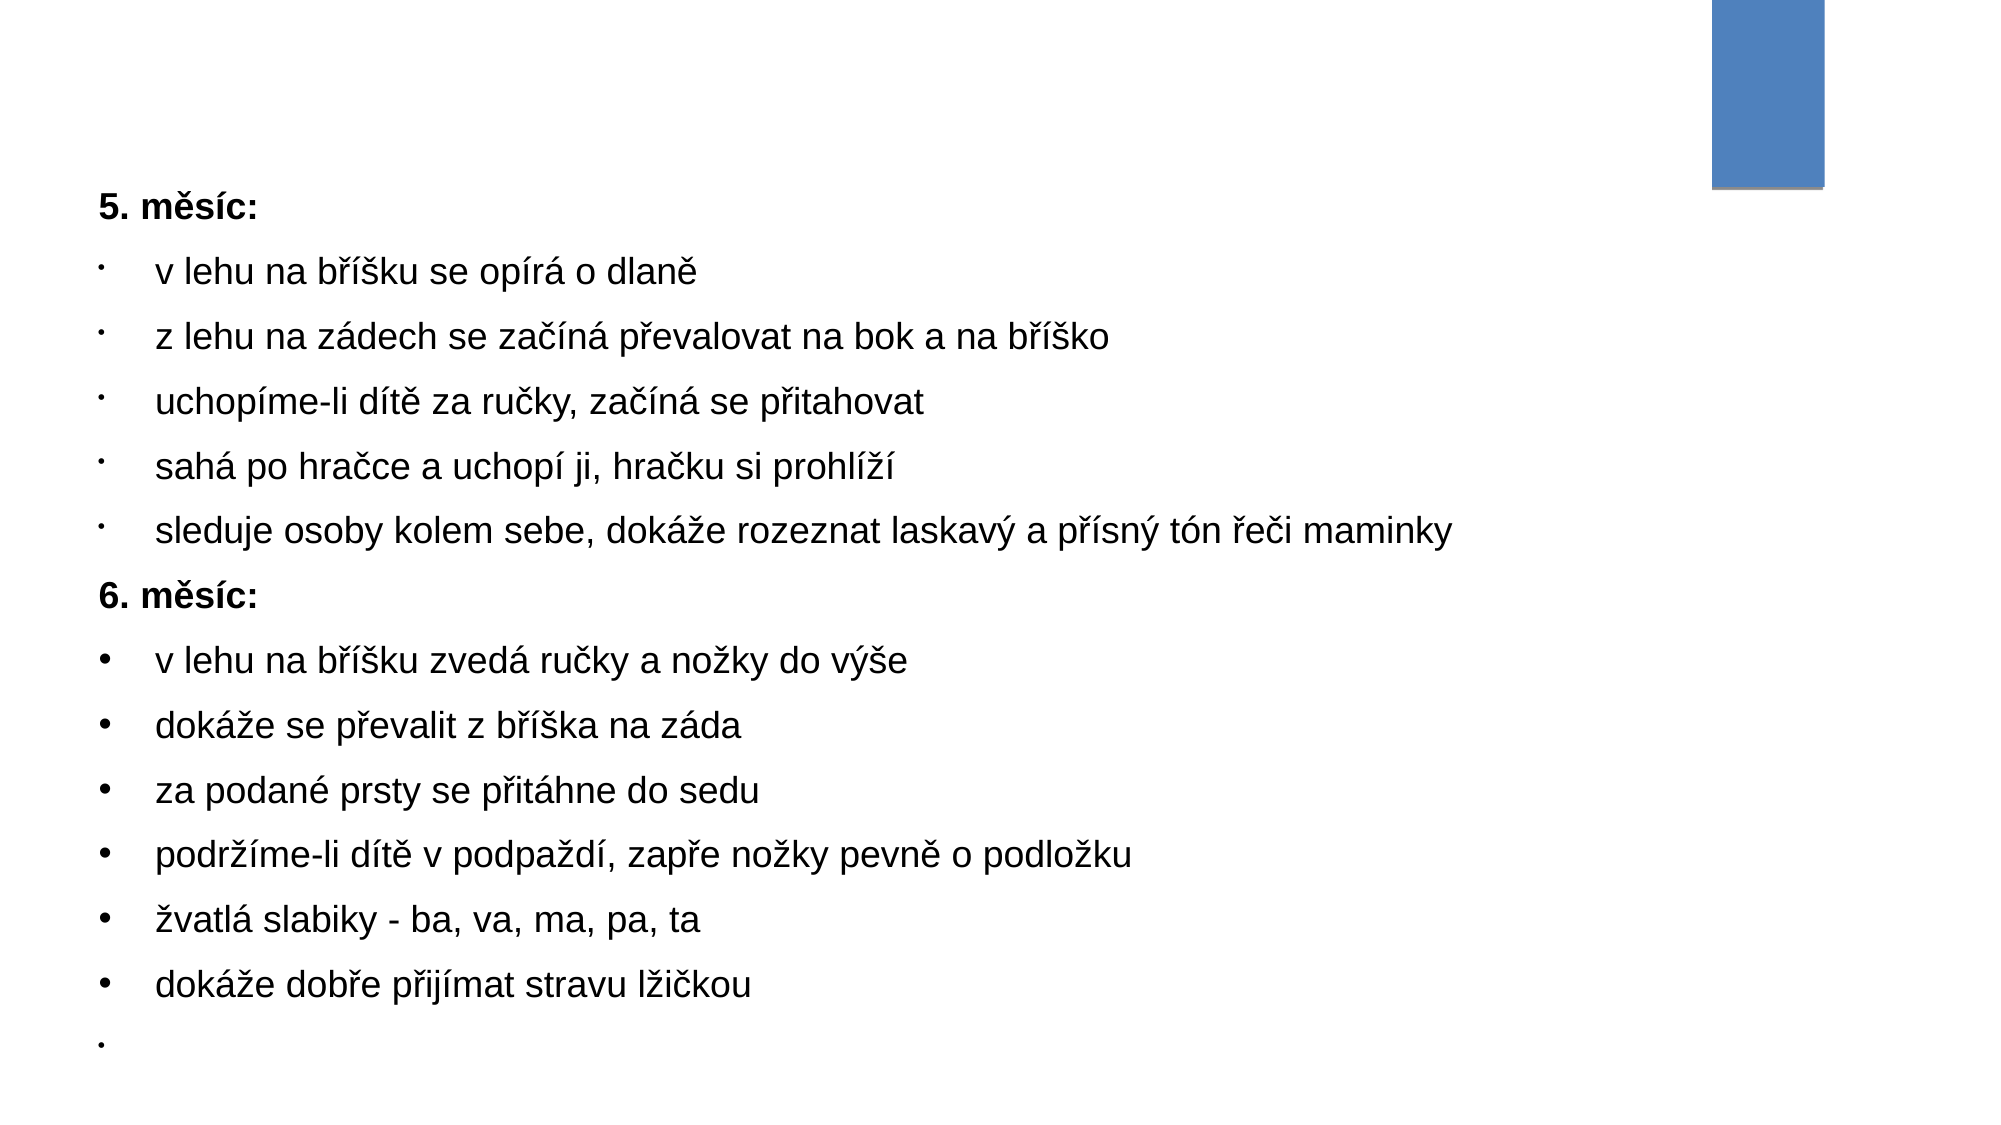

5. měsíc:
v lehu na bříšku se opírá o dlaně
z lehu na zádech se začíná převalovat na bok a na bříško
uchopíme-li dítě za ručky, začíná se přitahovat
sahá po hračce a uchopí ji, hračku si prohlíží
sleduje osoby kolem sebe, dokáže rozeznat laskavý a přísný tón řeči maminky
6. měsíc:
v lehu na bříšku zvedá ručky a nožky do výše
dokáže se převalit z bříška na záda
za podané prsty se přitáhne do sedu
podržíme-li dítě v podpaždí, zapře nožky pevně o podložku
žvatlá slabiky - ba, va, ma, pa, ta
dokáže dobře přijímat stravu lžičkou